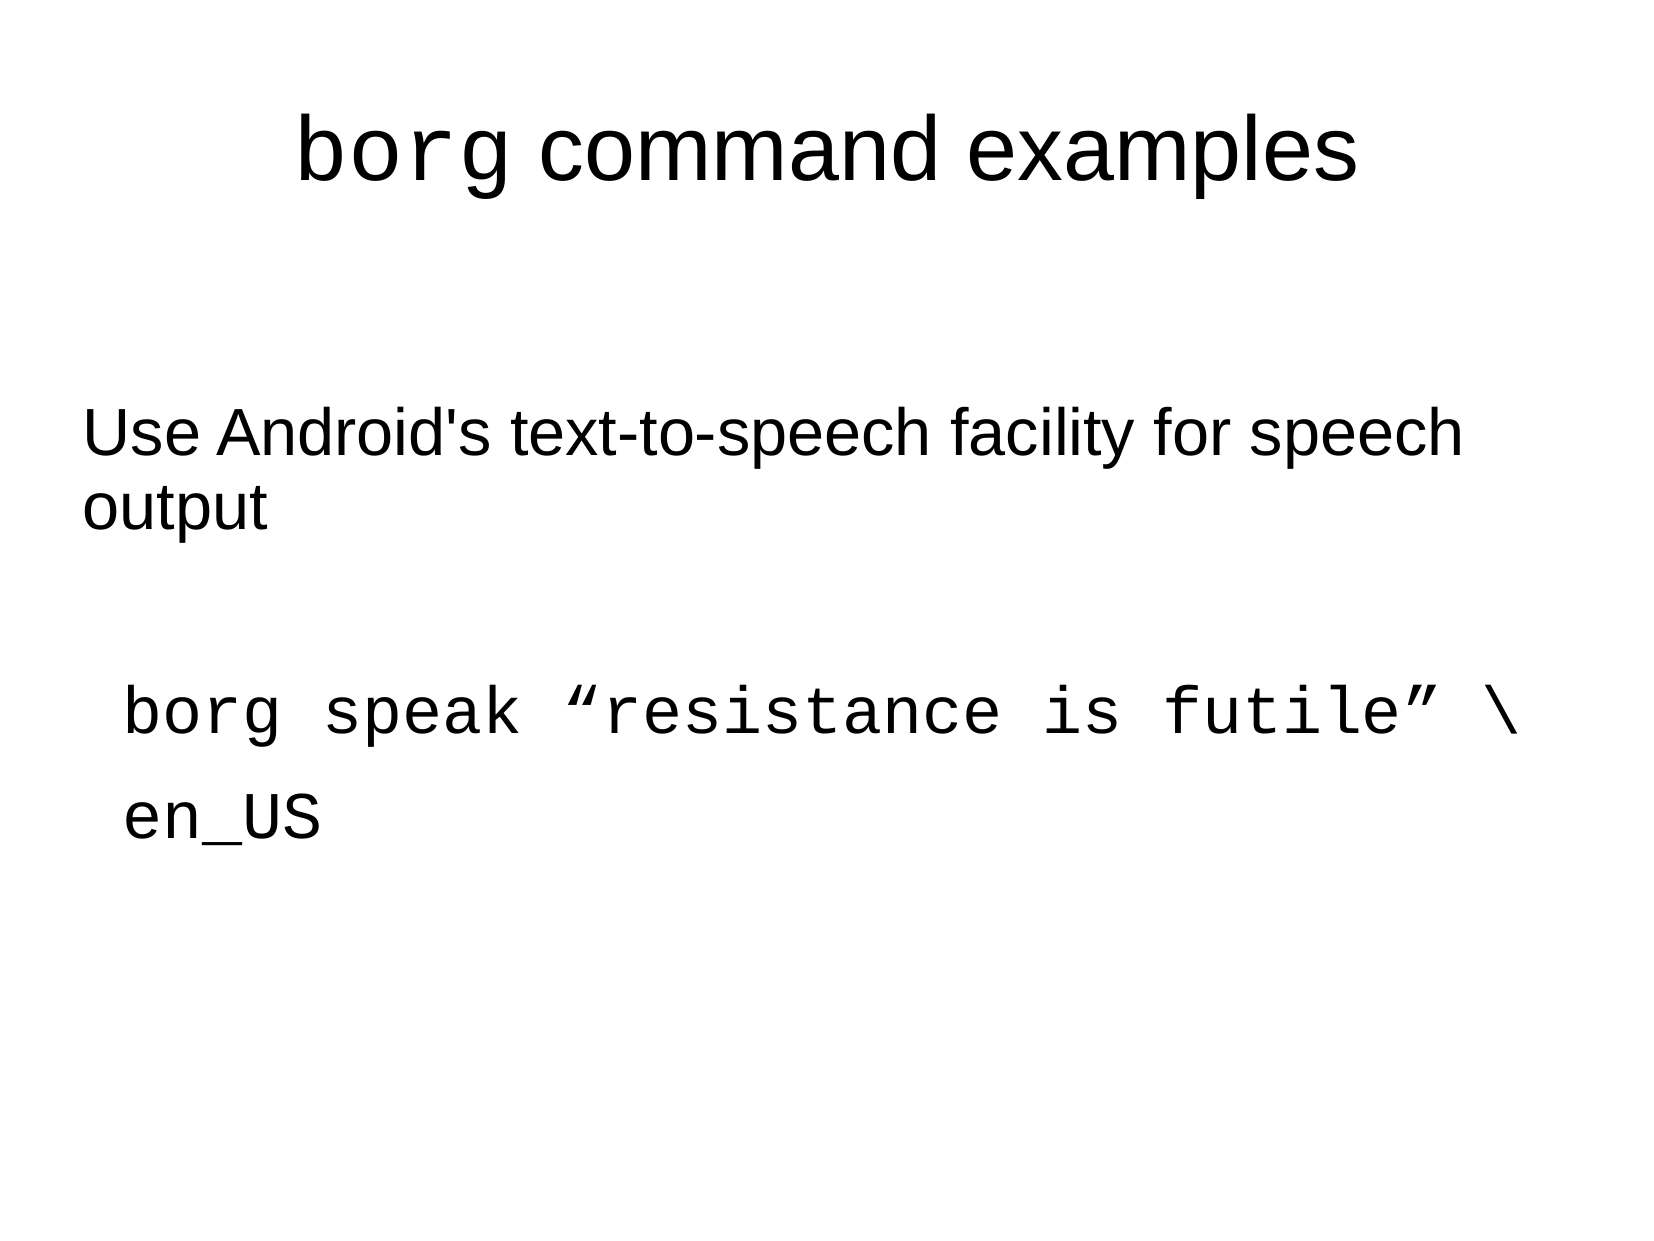

# borg command examples
Use Android's text-to-speech facility for speech output
 borg speak “resistance is futile” \
 en_US